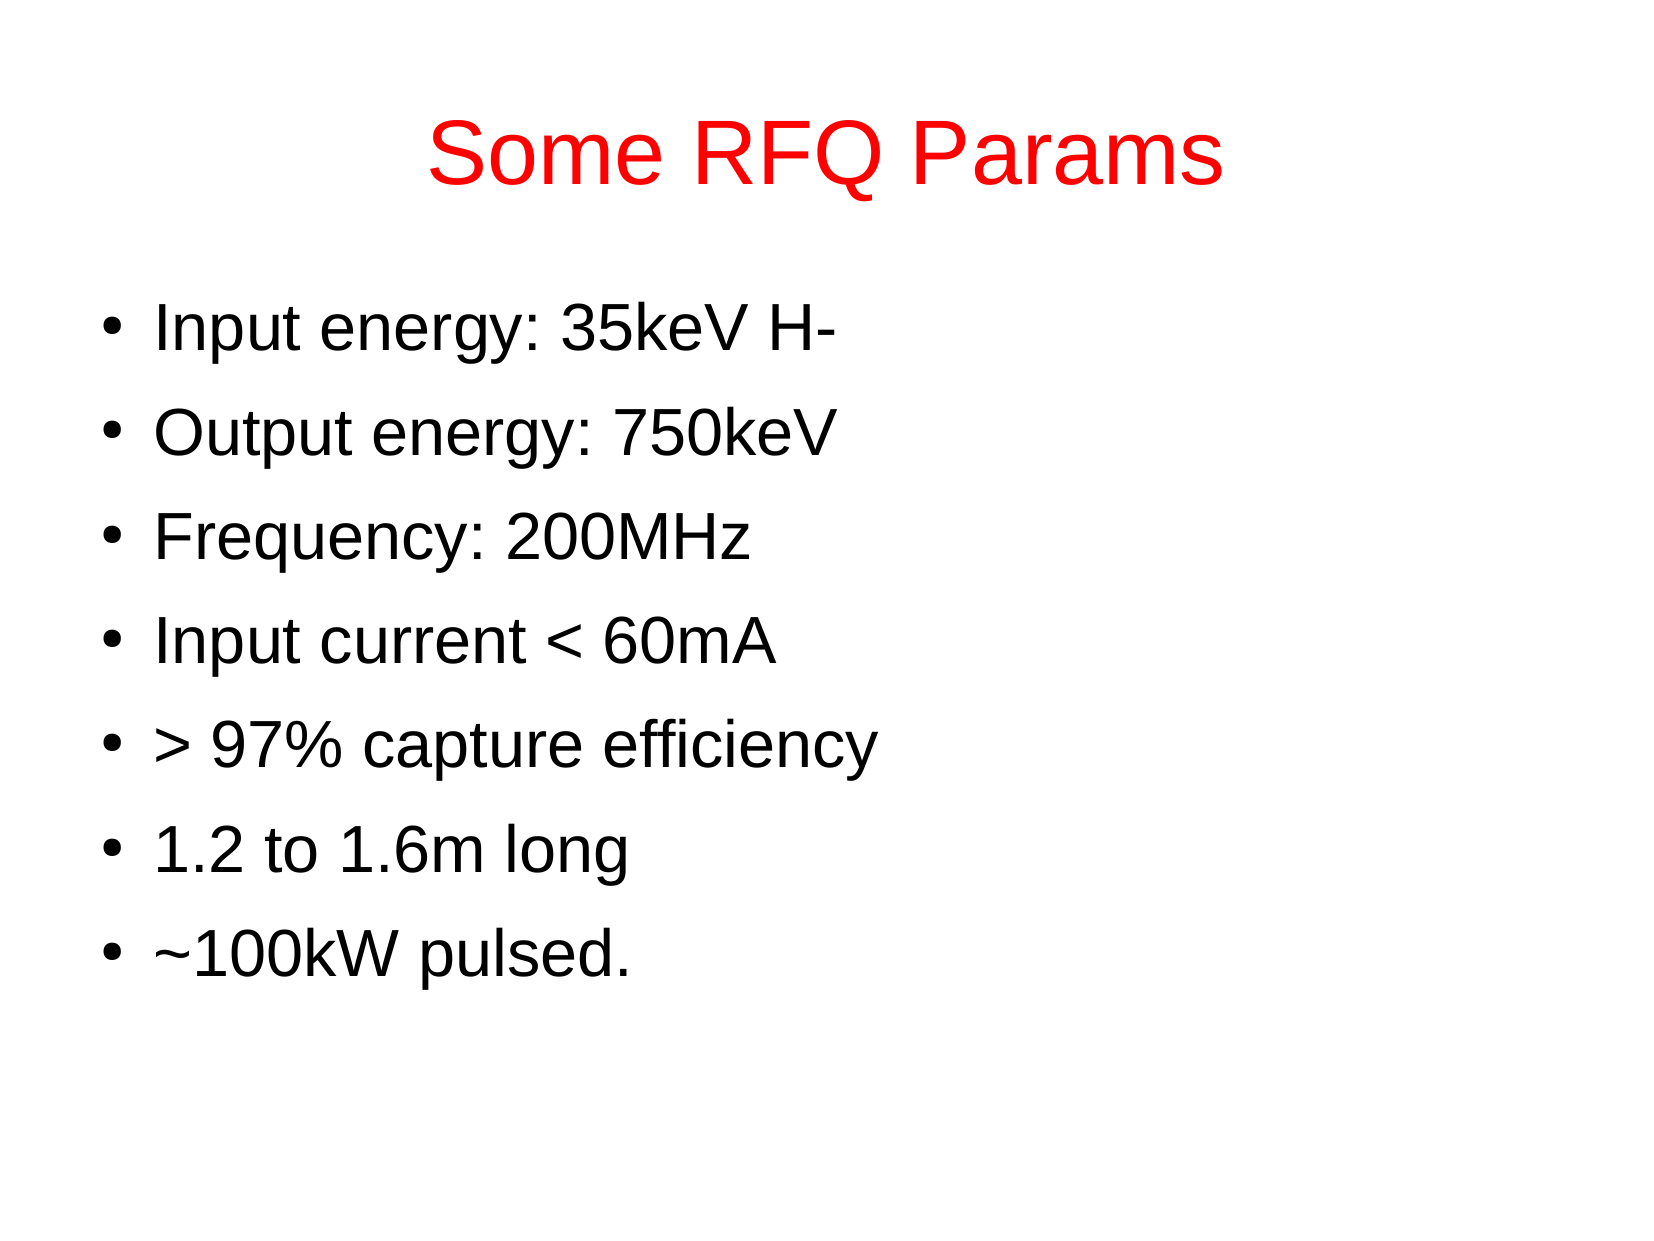

# Some RFQ Params
Input energy: 35keV H-
Output energy: 750keV
Frequency: 200MHz
Input current < 60mA
> 97% capture efficiency
1.2 to 1.6m long
~100kW pulsed.